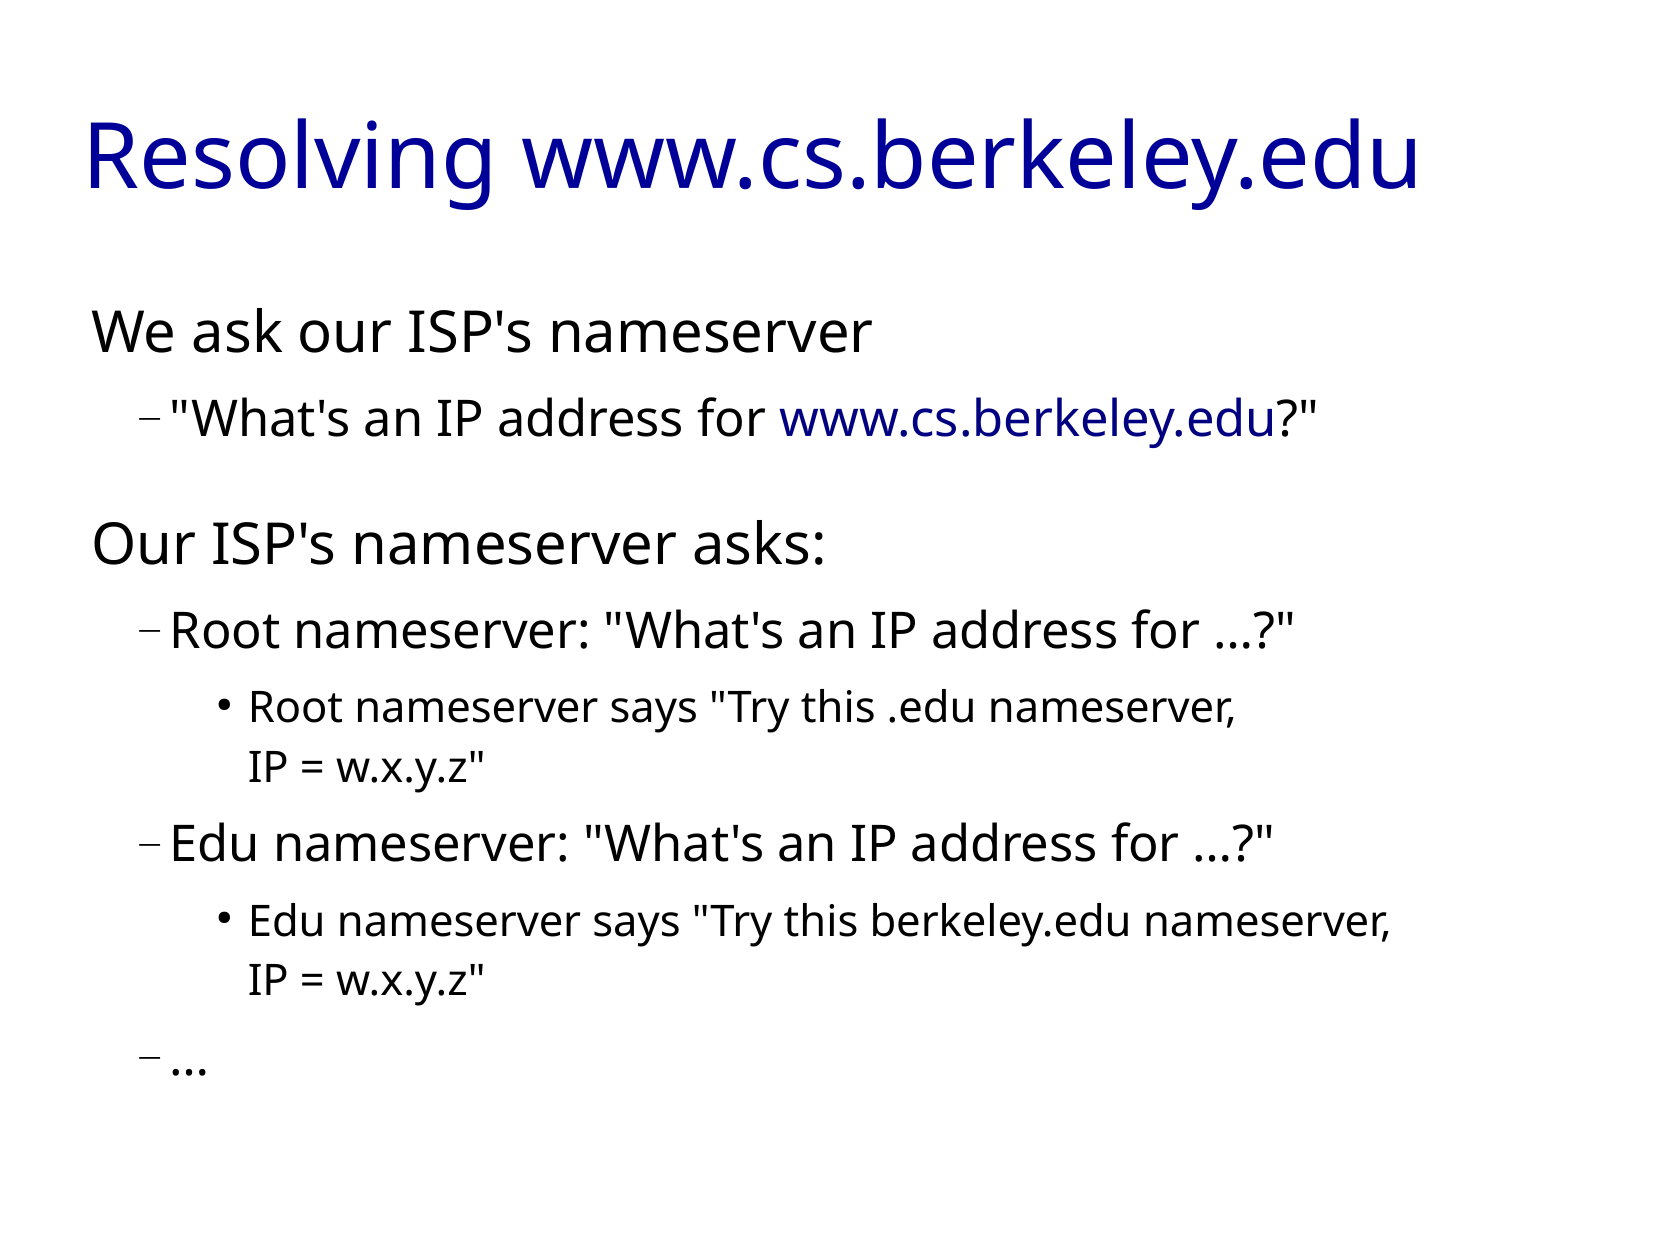

# Resolving www.cs.berkeley.edu
We ask our ISP's nameserver
"What's an IP address for www.cs.berkeley.edu?"
Our ISP's nameserver asks:
Root nameserver: "What's an IP address for …?"
Root nameserver says "Try this .edu nameserver,
IP = w.x.y.z"
Edu nameserver: "What's an IP address for …?"
Edu nameserver says "Try this berkeley.edu nameserver,
IP = w.x.y.z"
…